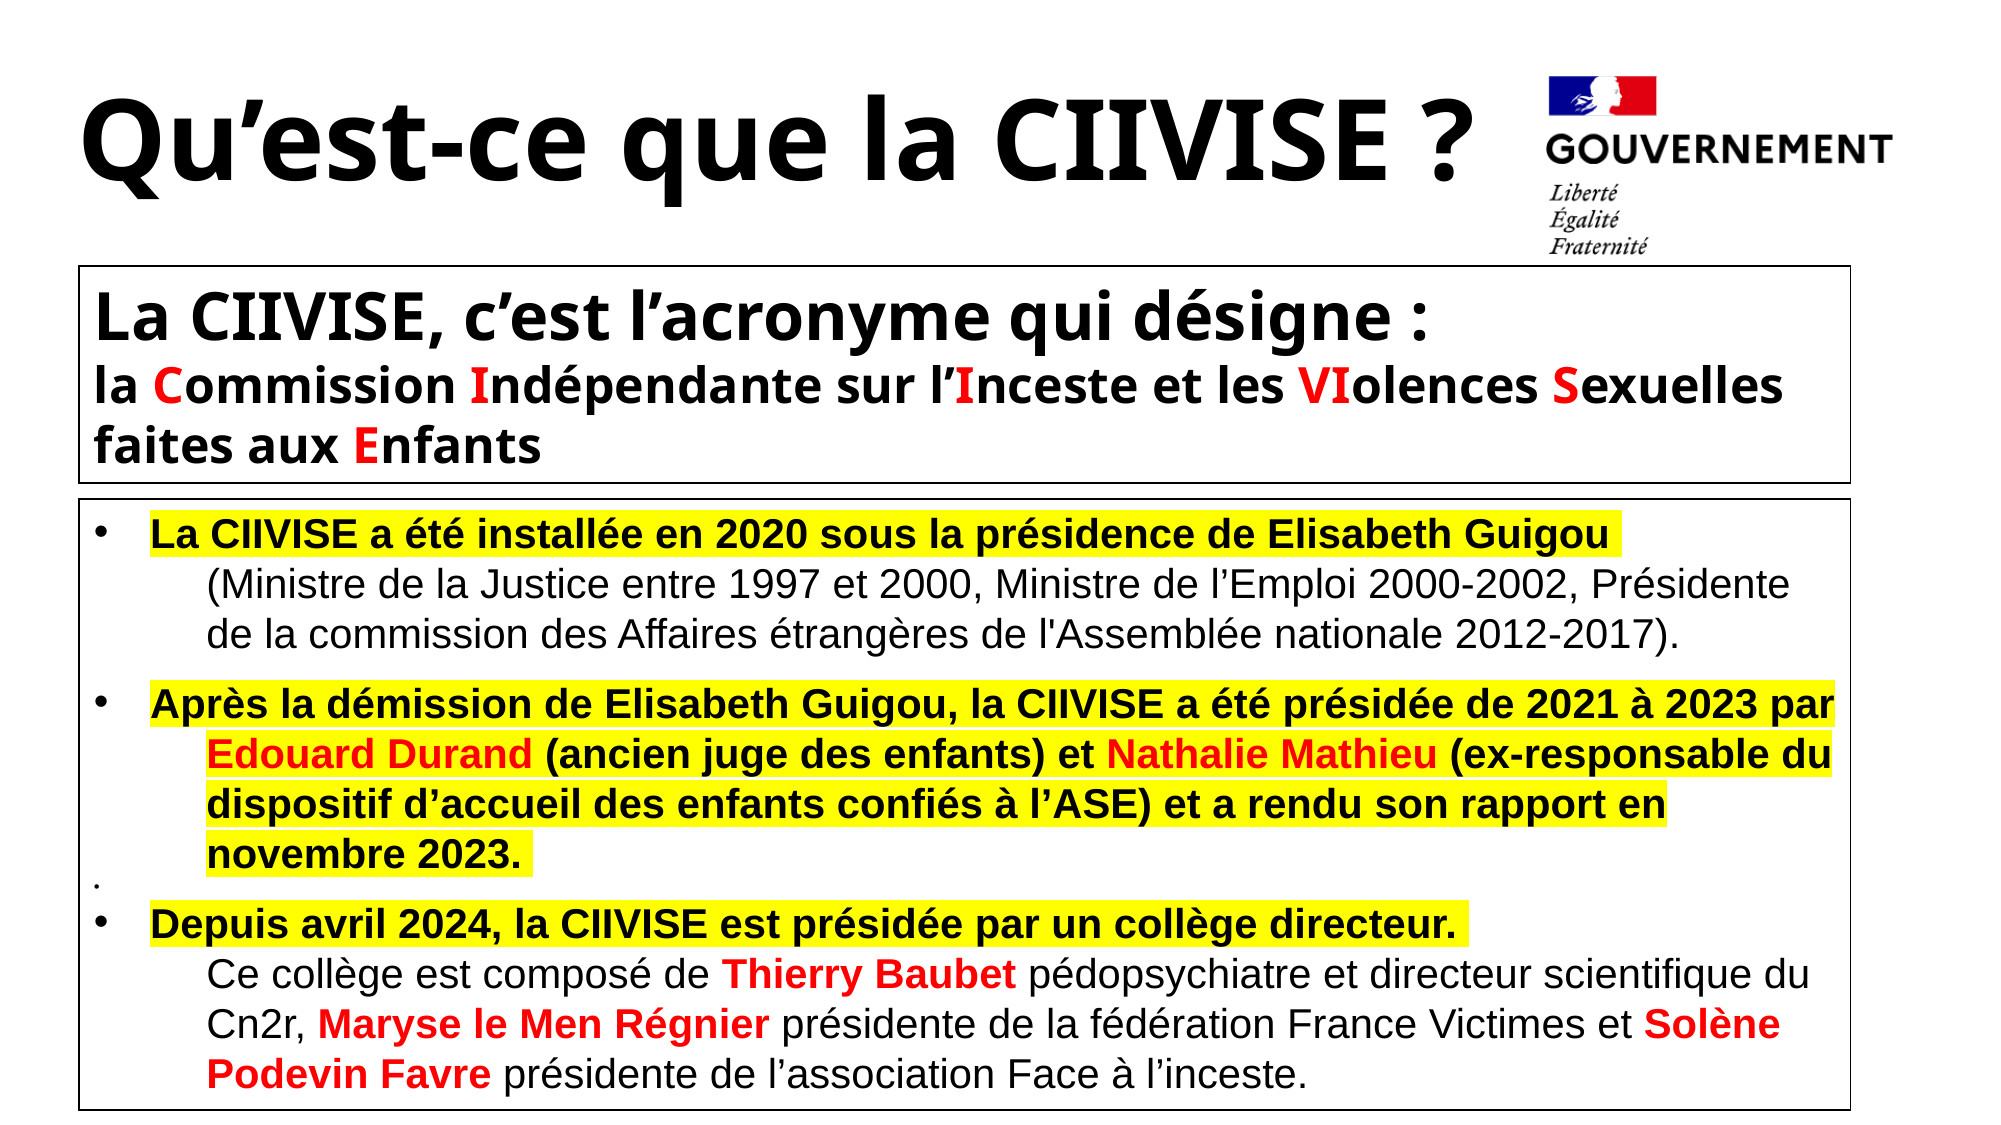

Qu’est-ce que la CIIVISE ?
La CIIVISE, c’est l’acronyme qui désigne :
la Commission Indépendante sur l’Inceste et les VIolences Sexuelles faites aux Enfants
La CIIVISE a été installée en 2020 sous la présidence de Elisabeth Guigou
(Ministre de la Justice entre 1997 et 2000, Ministre de l’Emploi 2000-2002, Présidente de la commission des Affaires étrangères de l'Assemblée nationale 2012-2017).
Après la démission de Elisabeth Guigou, la CIIVISE a été présidée de 2021 à 2023 par Edouard Durand (ancien juge des enfants) et Nathalie Mathieu (ex-responsable du dispositif d’accueil des enfants confiés à l’ASE) et a rendu son rapport en novembre 2023.
Depuis avril 2024, la CIIVISE est présidée par un collège directeur.
Ce collège est composé de Thierry Baubet pédopsychiatre et directeur scientifique du Cn2r, Maryse le Men Régnier présidente de la fédération France Victimes et Solène Podevin Favre présidente de l’association Face à l’inceste.